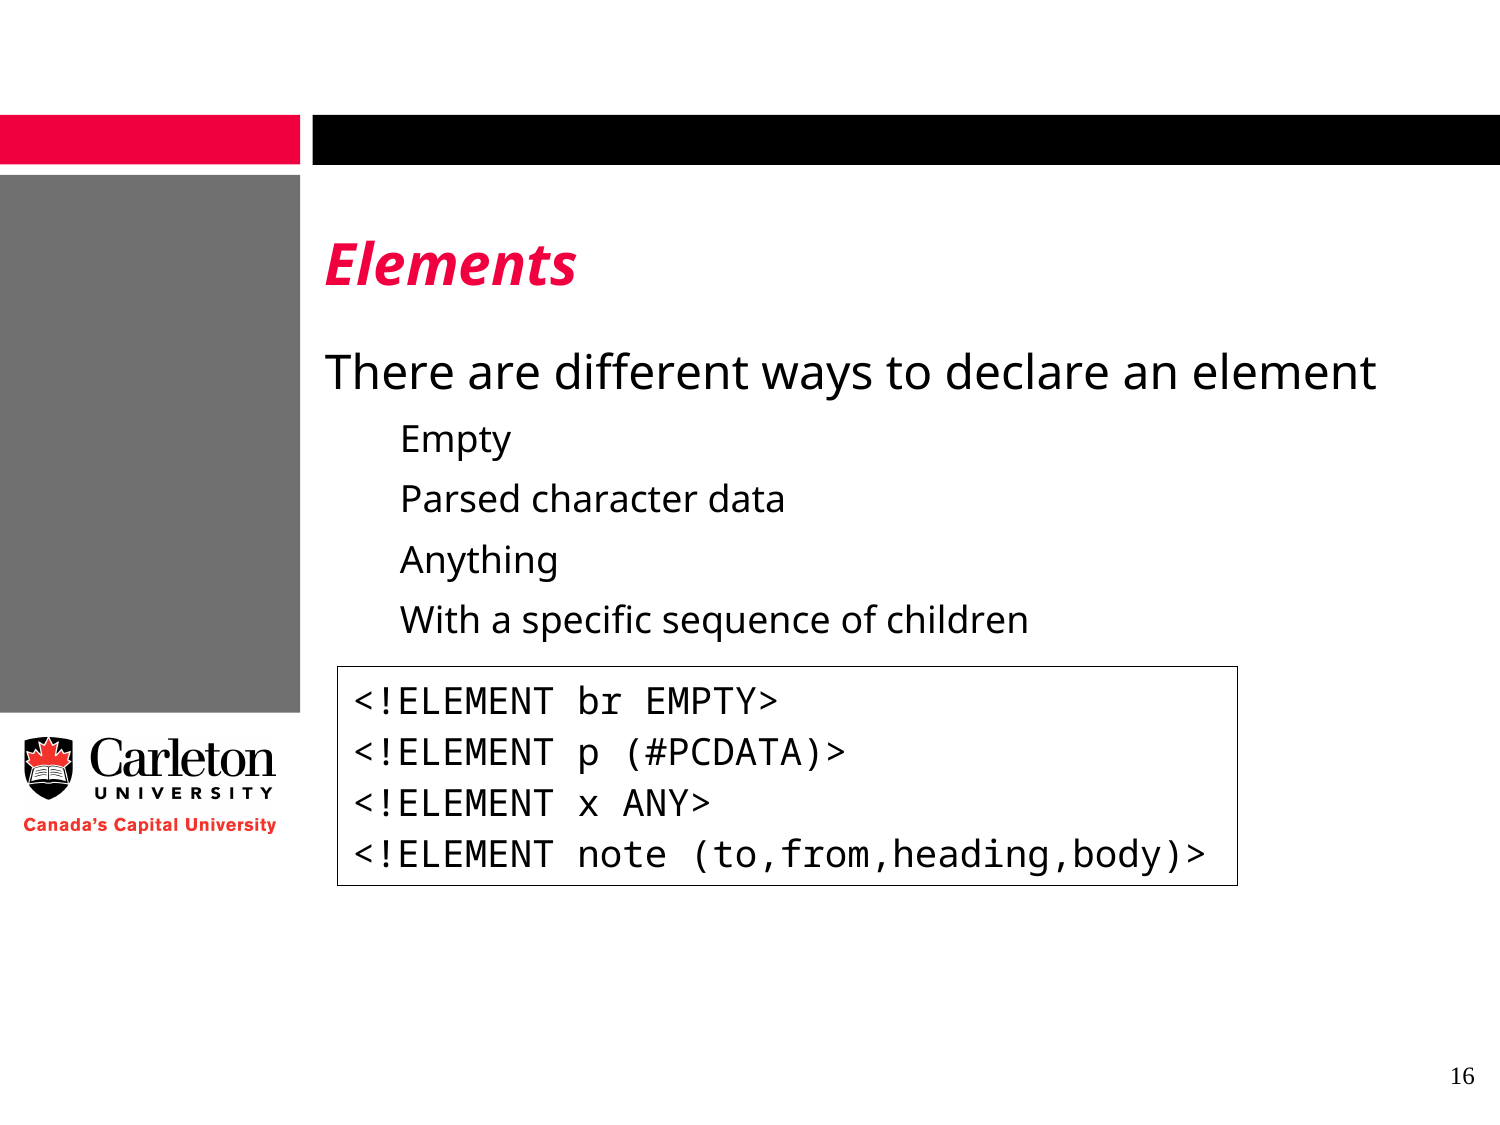

# Elements
There are different ways to declare an element
Empty
Parsed character data
Anything
With a specific sequence of children
<!ELEMENT br EMPTY>
<!ELEMENT p (#PCDATA)>
<!ELEMENT x ANY>
<!ELEMENT note (to,from,heading,body)>
16